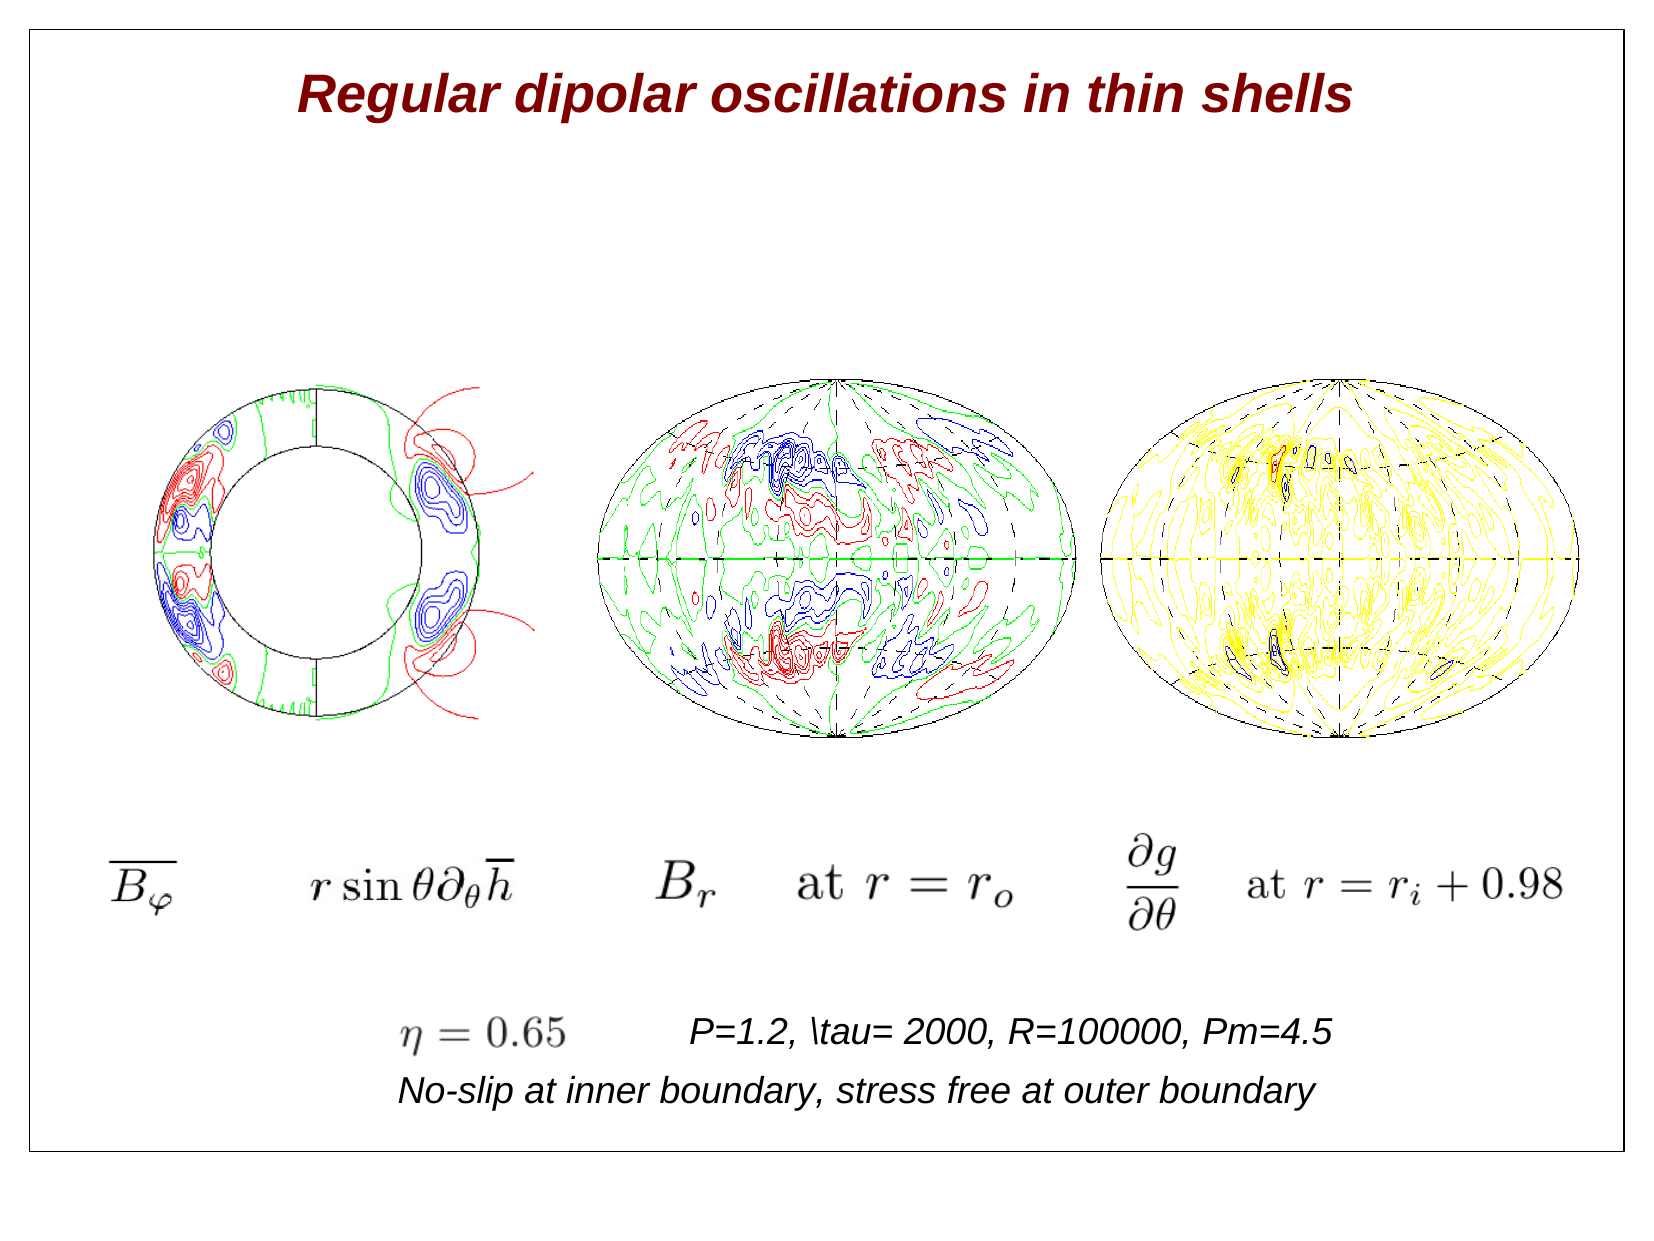

Regular dipolar oscillations in thin shells
P=1.2, \tau= 2000, R=100000, Pm=4.5
No-slip at inner boundary, stress free at outer boundary